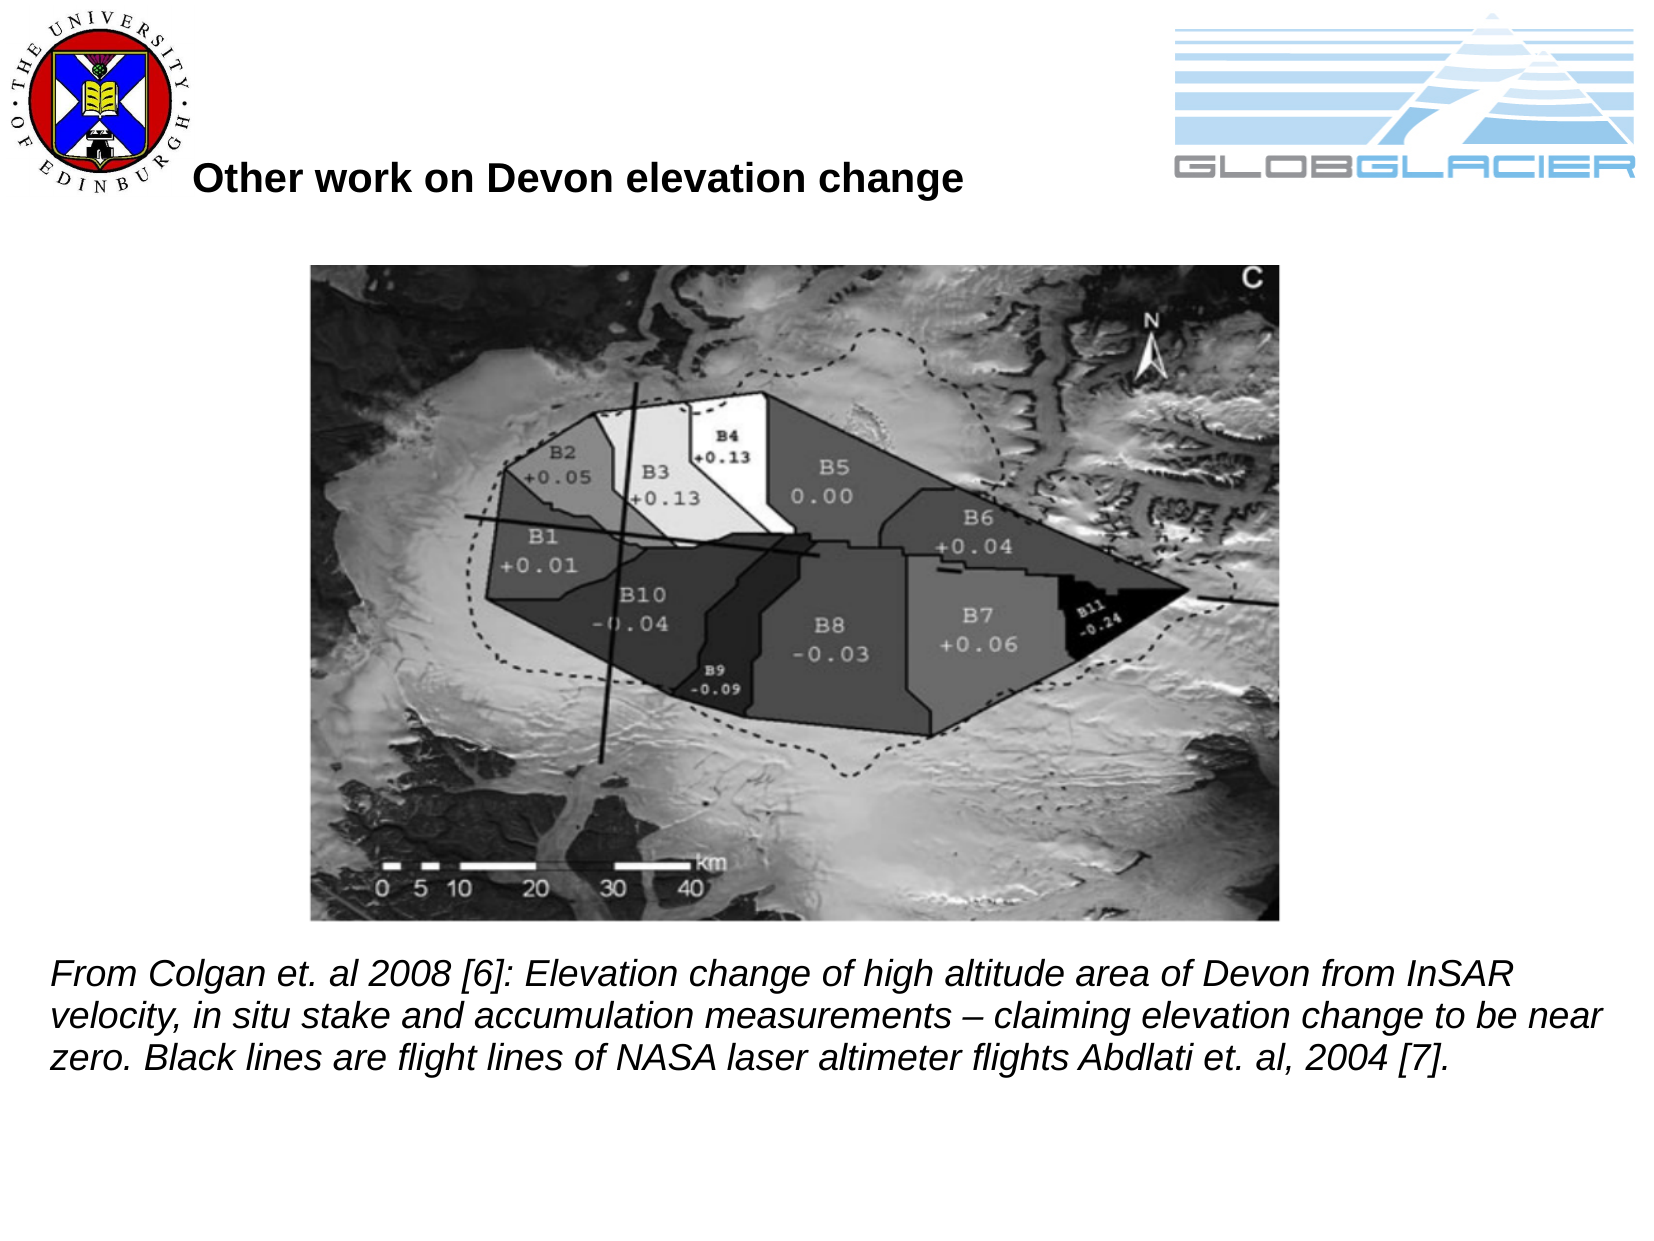

Other work on Devon elevation change
From Colgan et. al 2008 [6]: Elevation change of high altitude area of Devon from InSAR
velocity, in situ stake and accumulation measurements – claiming elevation change to be near
zero. Black lines are flight lines of NASA laser altimeter flights Abdlati et. al, 2004 [7].